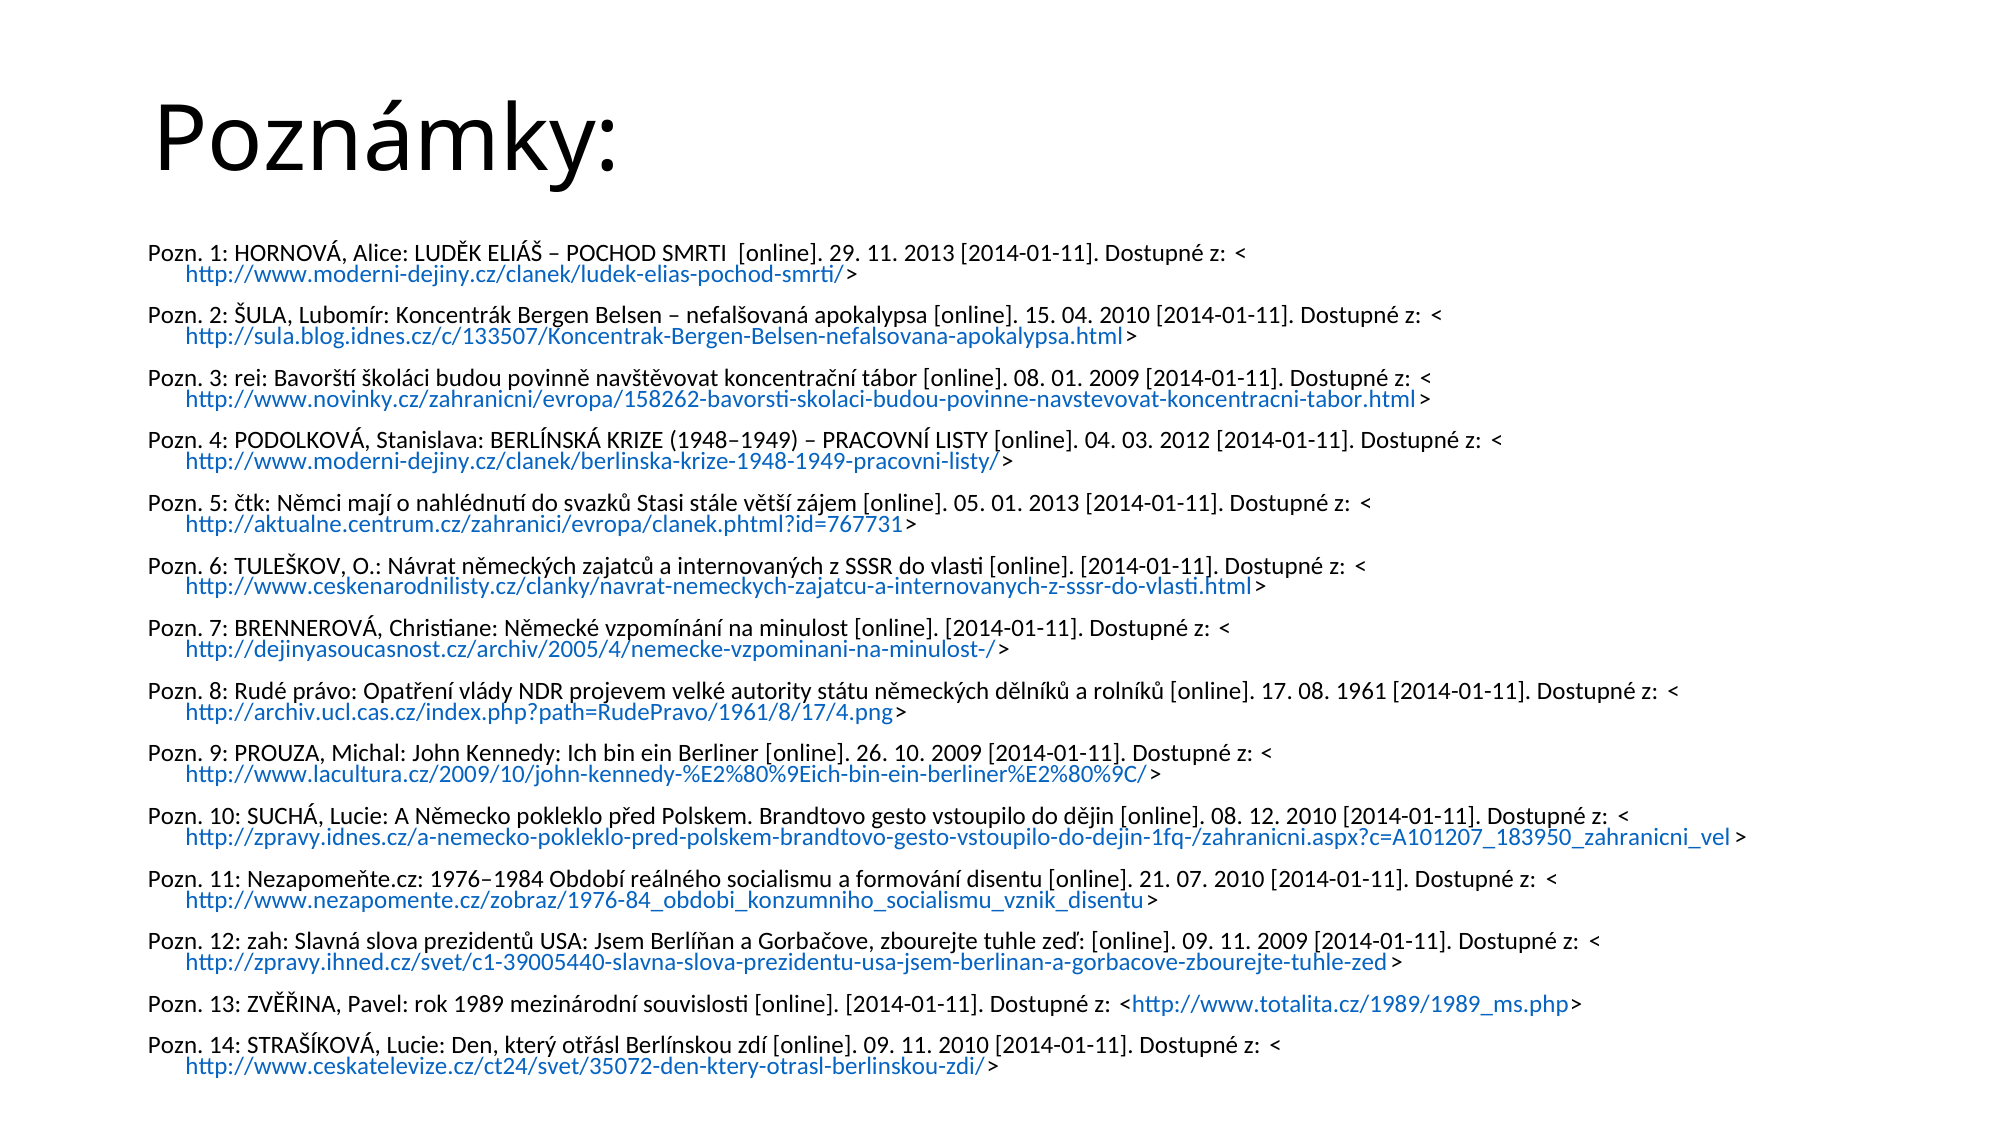

# Poznámky:
Pozn. 1: HORNOVÁ, Alice: LUDĚK ELIÁŠ – POCHOD SMRTI [online]. 29. 11. 2013 [2014-01-11]. Dostupné z: <http://www.moderni-dejiny.cz/clanek/ludek-elias-pochod-smrti/>
Pozn. 2: ŠULA, Lubomír: Koncentrák Bergen Belsen – nefalšovaná apokalypsa [online]. 15. 04. 2010 [2014-01-11]. Dostupné z: <http://sula.blog.idnes.cz/c/133507/Koncentrak-Bergen-Belsen-nefalsovana-apokalypsa.html>
Pozn. 3: rei: Bavorští školáci budou povinně navštěvovat koncentrační tábor [online]. 08. 01. 2009 [2014-01-11]. Dostupné z: <http://www.novinky.cz/zahranicni/evropa/158262-bavorsti-skolaci-budou-povinne-navstevovat-koncentracni-tabor.html>
Pozn. 4: PODOLKOVÁ, Stanislava: BERLÍNSKÁ KRIZE (1948–1949) – PRACOVNÍ LISTY [online]. 04. 03. 2012 [2014-01-11]. Dostupné z: <http://www.moderni-dejiny.cz/clanek/berlinska-krize-1948-1949-pracovni-listy/>
Pozn. 5: čtk: Němci mají o nahlédnutí do svazků Stasi stále větší zájem [online]. 05. 01. 2013 [2014-01-11]. Dostupné z: <http://aktualne.centrum.cz/zahranici/evropa/clanek.phtml?id=767731>
Pozn. 6: TULEŠKOV, O.: Návrat německých zajatců a internovaných z SSSR do vlasti [online]. [2014-01-11]. Dostupné z: <http://www.ceskenarodnilisty.cz/clanky/navrat-nemeckych-zajatcu-a-internovanych-z-sssr-do-vlasti.html>
Pozn. 7: BRENNEROVÁ, Christiane: Německé vzpomínání na minulost [online]. [2014-01-11]. Dostupné z: <http://dejinyasoucasnost.cz/archiv/2005/4/nemecke-vzpominani-na-minulost-/>
Pozn. 8: Rudé právo: Opatření vlády NDR projevem velké autority státu německých dělníků a rolníků [online]. 17. 08. 1961 [2014-01-11]. Dostupné z: <http://archiv.ucl.cas.cz/index.php?path=RudePravo/1961/8/17/4.png>
Pozn. 9: PROUZA, Michal: John Kennedy: Ich bin ein Berliner [online]. 26. 10. 2009 [2014-01-11]. Dostupné z: <http://www.lacultura.cz/2009/10/john-kennedy-%E2%80%9Eich-bin-ein-berliner%E2%80%9C/>
Pozn. 10: SUCHÁ, Lucie: A Německo pokleklo před Polskem. Brandtovo gesto vstoupilo do dějin [online]. 08. 12. 2010 [2014-01-11]. Dostupné z: <http://zpravy.idnes.cz/a-nemecko-pokleklo-pred-polskem-brandtovo-gesto-vstoupilo-do-dejin-1fq-/zahranicni.aspx?c=A101207_183950_zahranicni_vel>
Pozn. 11: Nezapomeňte.cz: 1976–1984 Období reálného socialismu a formování disentu [online]. 21. 07. 2010 [2014-01-11]. Dostupné z: <http://www.nezapomente.cz/zobraz/1976-84_obdobi_konzumniho_socialismu_vznik_disentu>
Pozn. 12: zah: Slavná slova prezidentů USA: Jsem Berlíňan a Gorbačove, zbourejte tuhle zeď: [online]. 09. 11. 2009 [2014-01-11]. Dostupné z: <http://zpravy.ihned.cz/svet/c1-39005440-slavna-slova-prezidentu-usa-jsem-berlinan-a-gorbacove-zbourejte-tuhle-zed>
Pozn. 13: ZVĚŘINA, Pavel: rok 1989 mezinárodní souvislosti [online]. [2014-01-11]. Dostupné z: <http://www.totalita.cz/1989/1989_ms.php>
Pozn. 14: STRAŠÍKOVÁ, Lucie: Den, který otřásl Berlínskou zdí [online]. 09. 11. 2010 [2014-01-11]. Dostupné z: <http://www.ceskatelevize.cz/ct24/svet/35072-den-ktery-otrasl-berlinskou-zdi/>